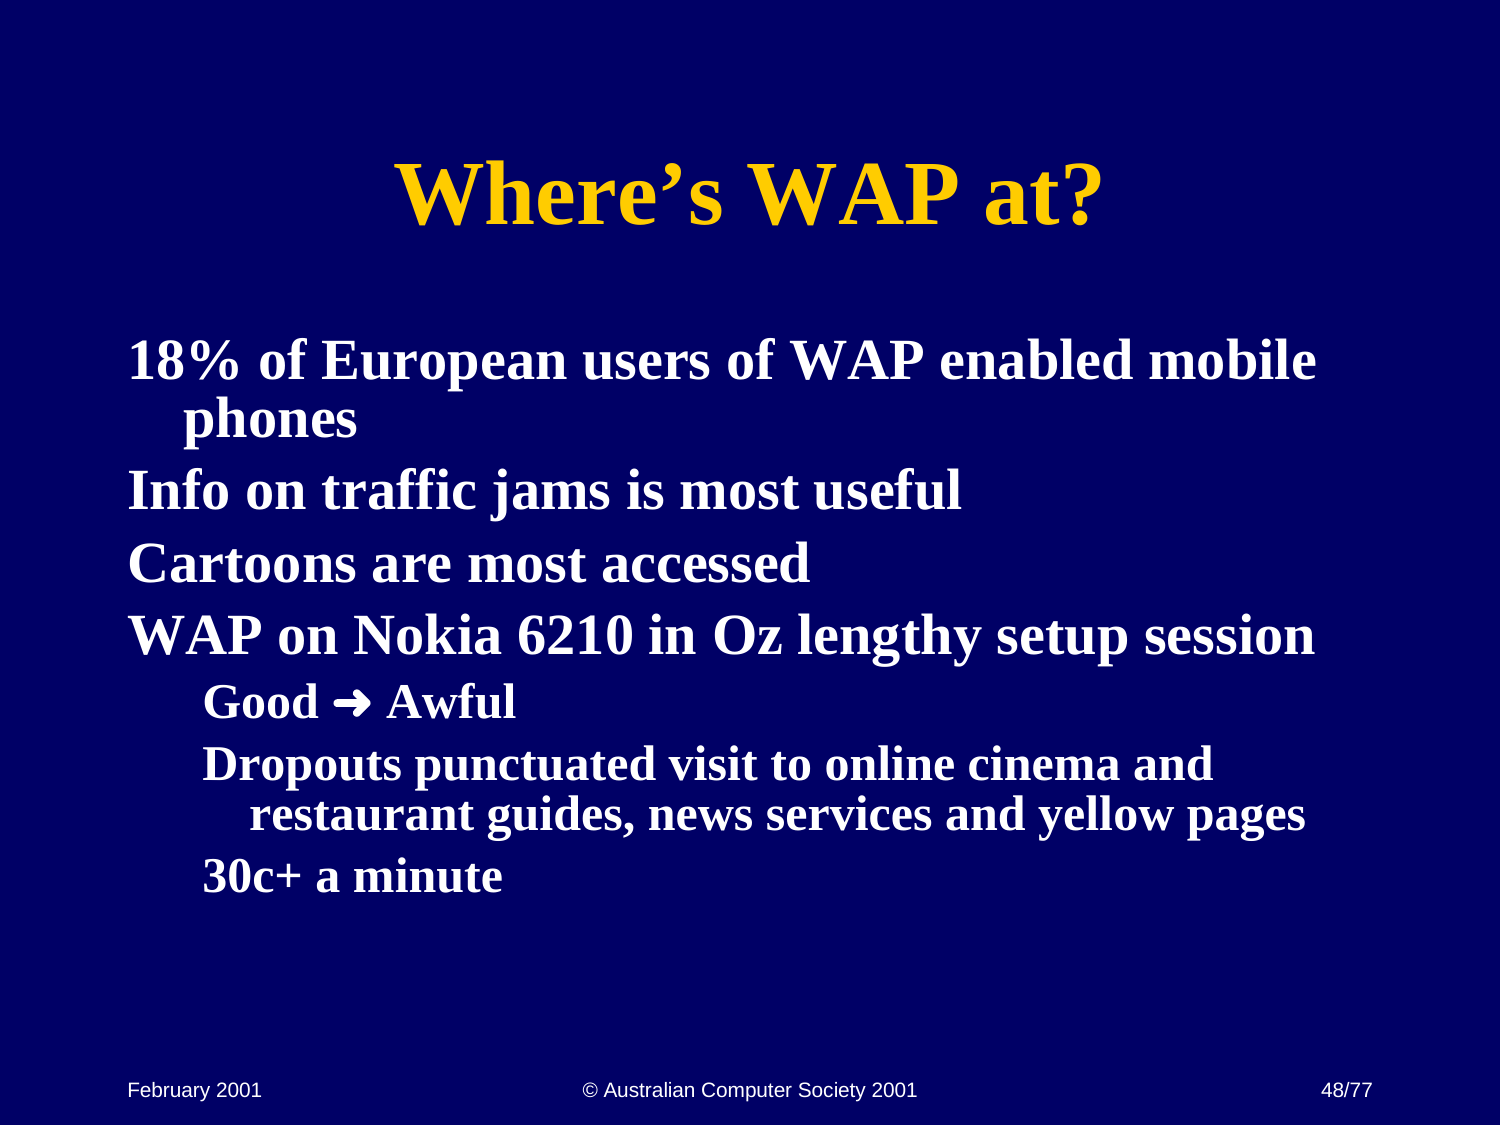

# Where’s WAP at?
18% of European users of WAP enabled mobile phones
Info on traffic jams is most useful
Cartoons are most accessed
WAP on Nokia 6210 in Oz lengthy setup session
Good  Awful
Dropouts punctuated visit to online cinema and restaurant guides, news services and yellow pages
30c+ a minute
February 2001
© Australian Computer Society 2001
48